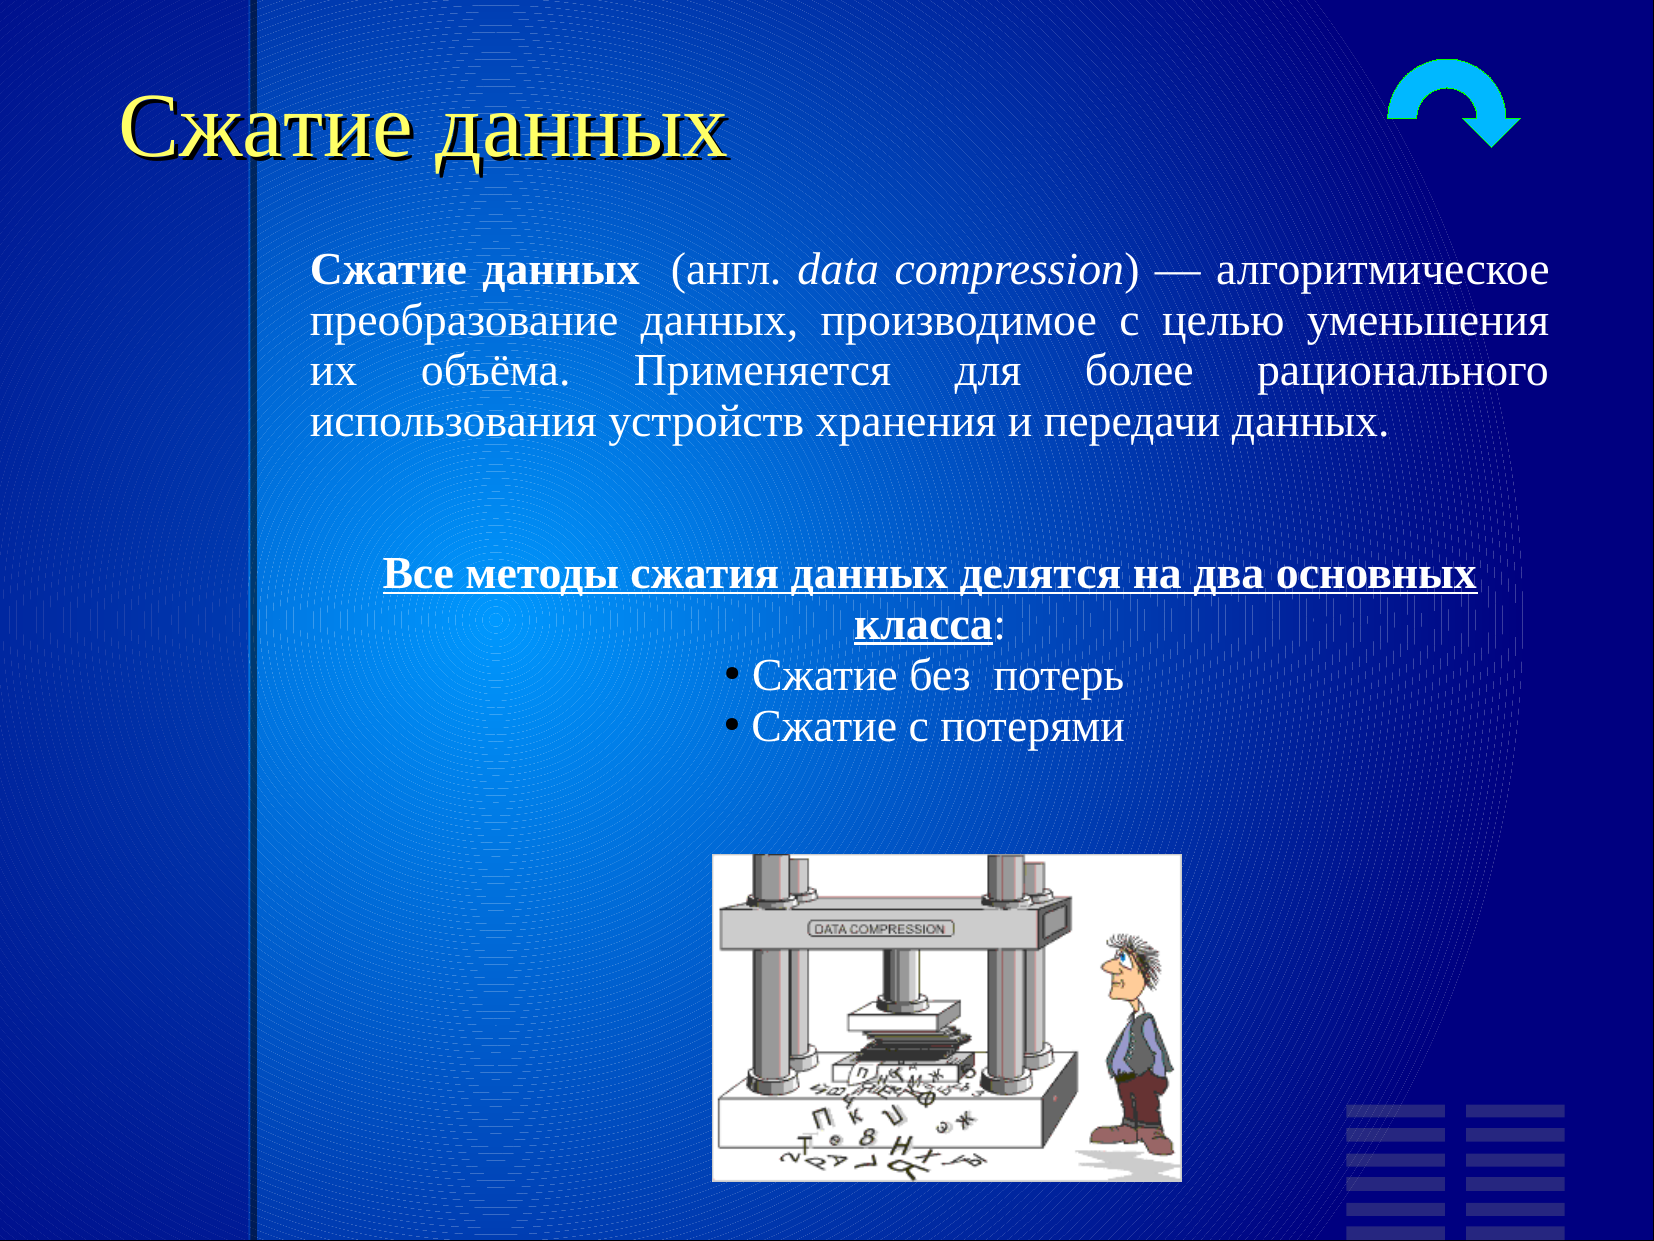

# Сжатие данных
Сжатие данных (англ. data compression) — алгоритмическое преобразование данных, производимое с целью уменьшения их объёма. Применяется для более рационального использования устройств хранения и передачи данных.
Все методы сжатия данных делятся на два основных класса:
 Сжатие без потерь
 Сжатие с потерями